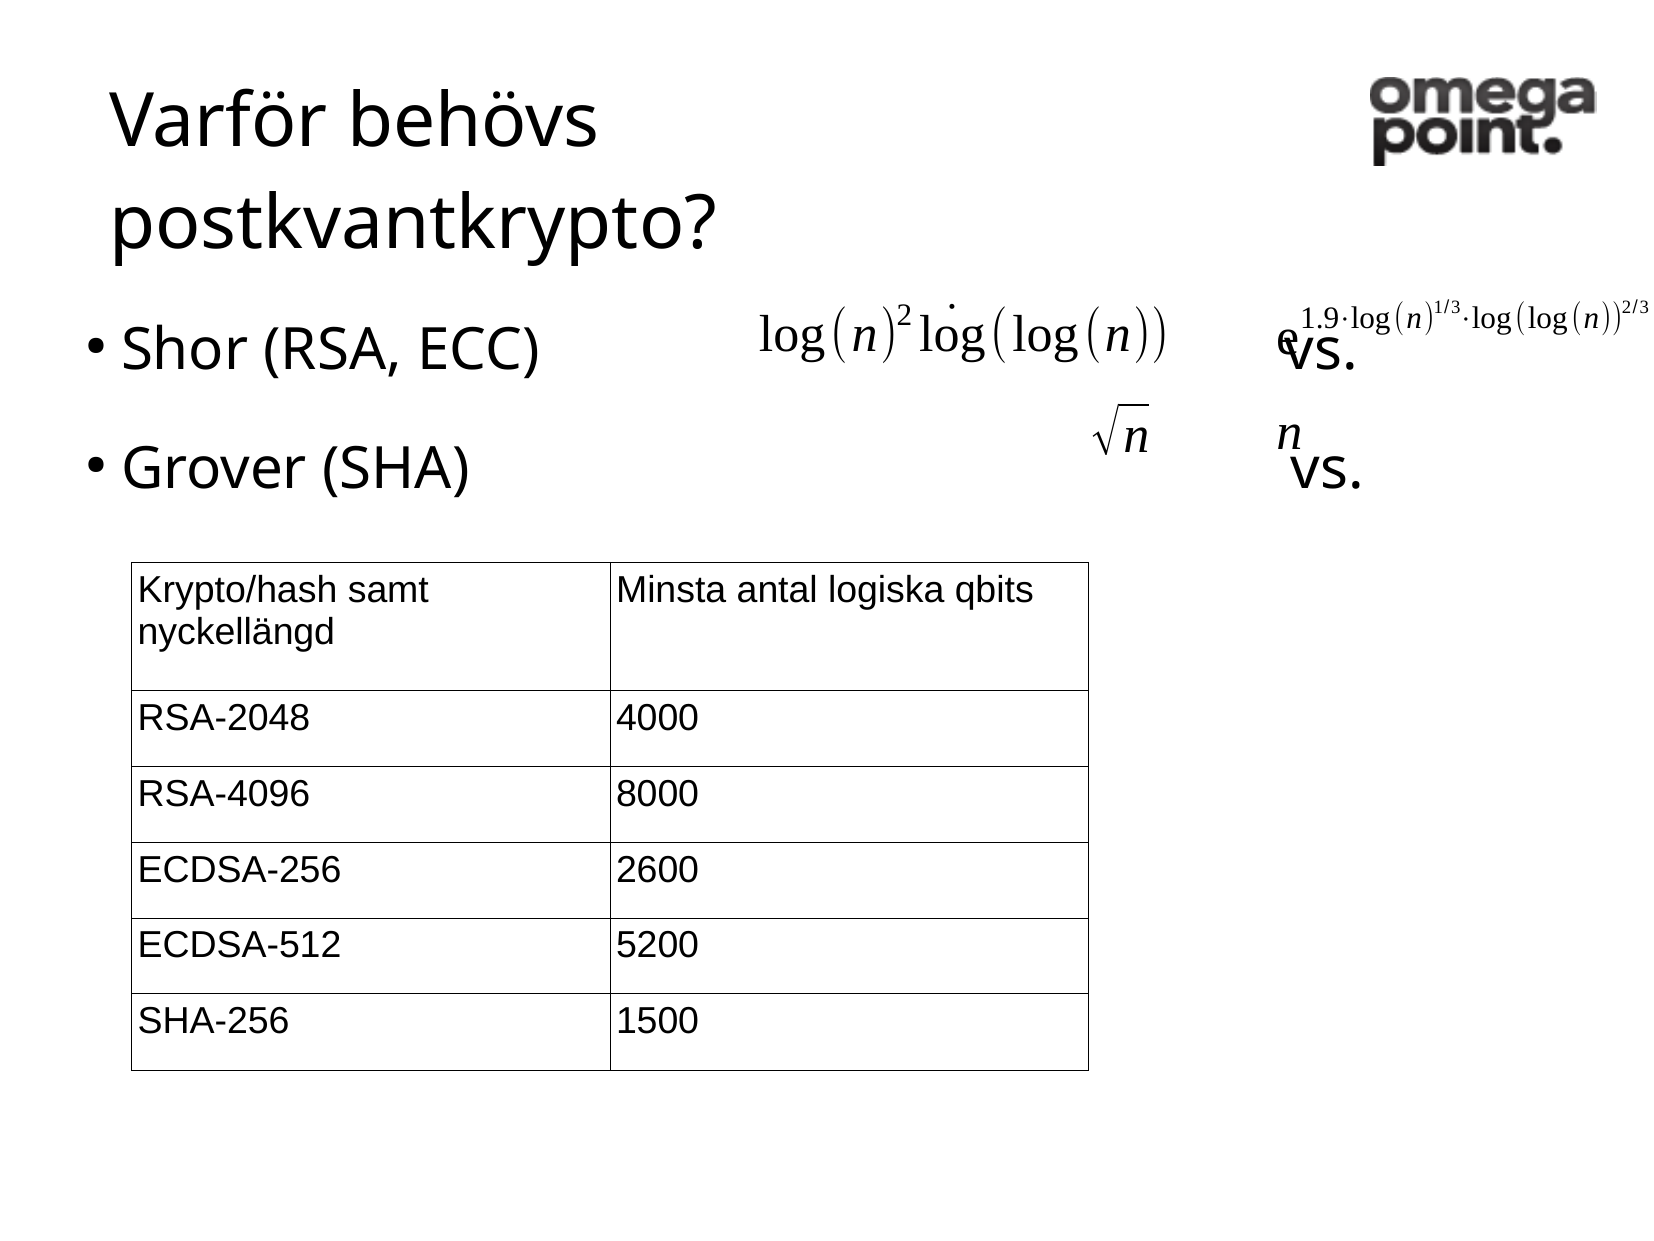

Varför behövs postkvantkrypto?
Shor (RSA, ECC) vs.
Grover (SHA) vs.
Max fysiska qbits: Atom Computing: 1180, TU Darmstadt: 1305
Nuv minsta brus: ca 100 fysiska qubits/logisk qubit
| Krypto/hash samt nyckellängd | Minsta antal logiska qbits |
| --- | --- |
| RSA-2048 | 4000 |
| RSA-4096 | 8000 |
| ECDSA-256 | 2600 |
| ECDSA-512 | 5200 |
| SHA-256 | 1500 |